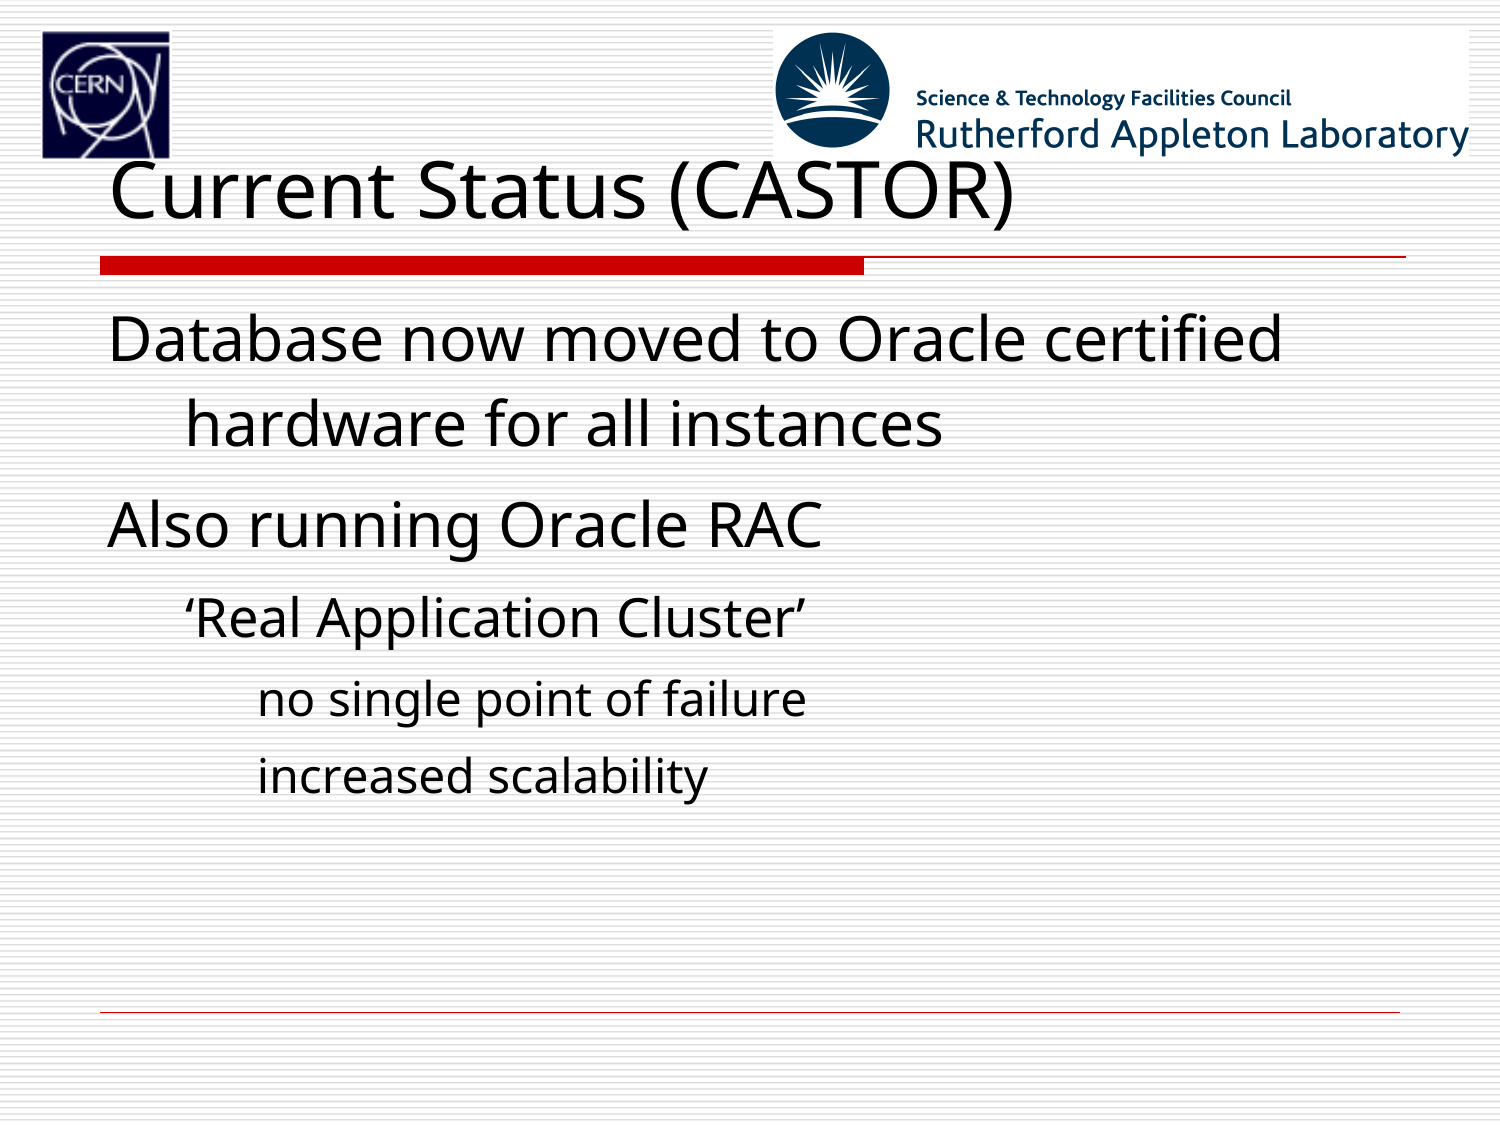

# Current Status (CASTOR)
Database now moved to Oracle certified hardware for all instances
Also running Oracle RAC
‘Real Application Cluster’
no single point of failure
increased scalability